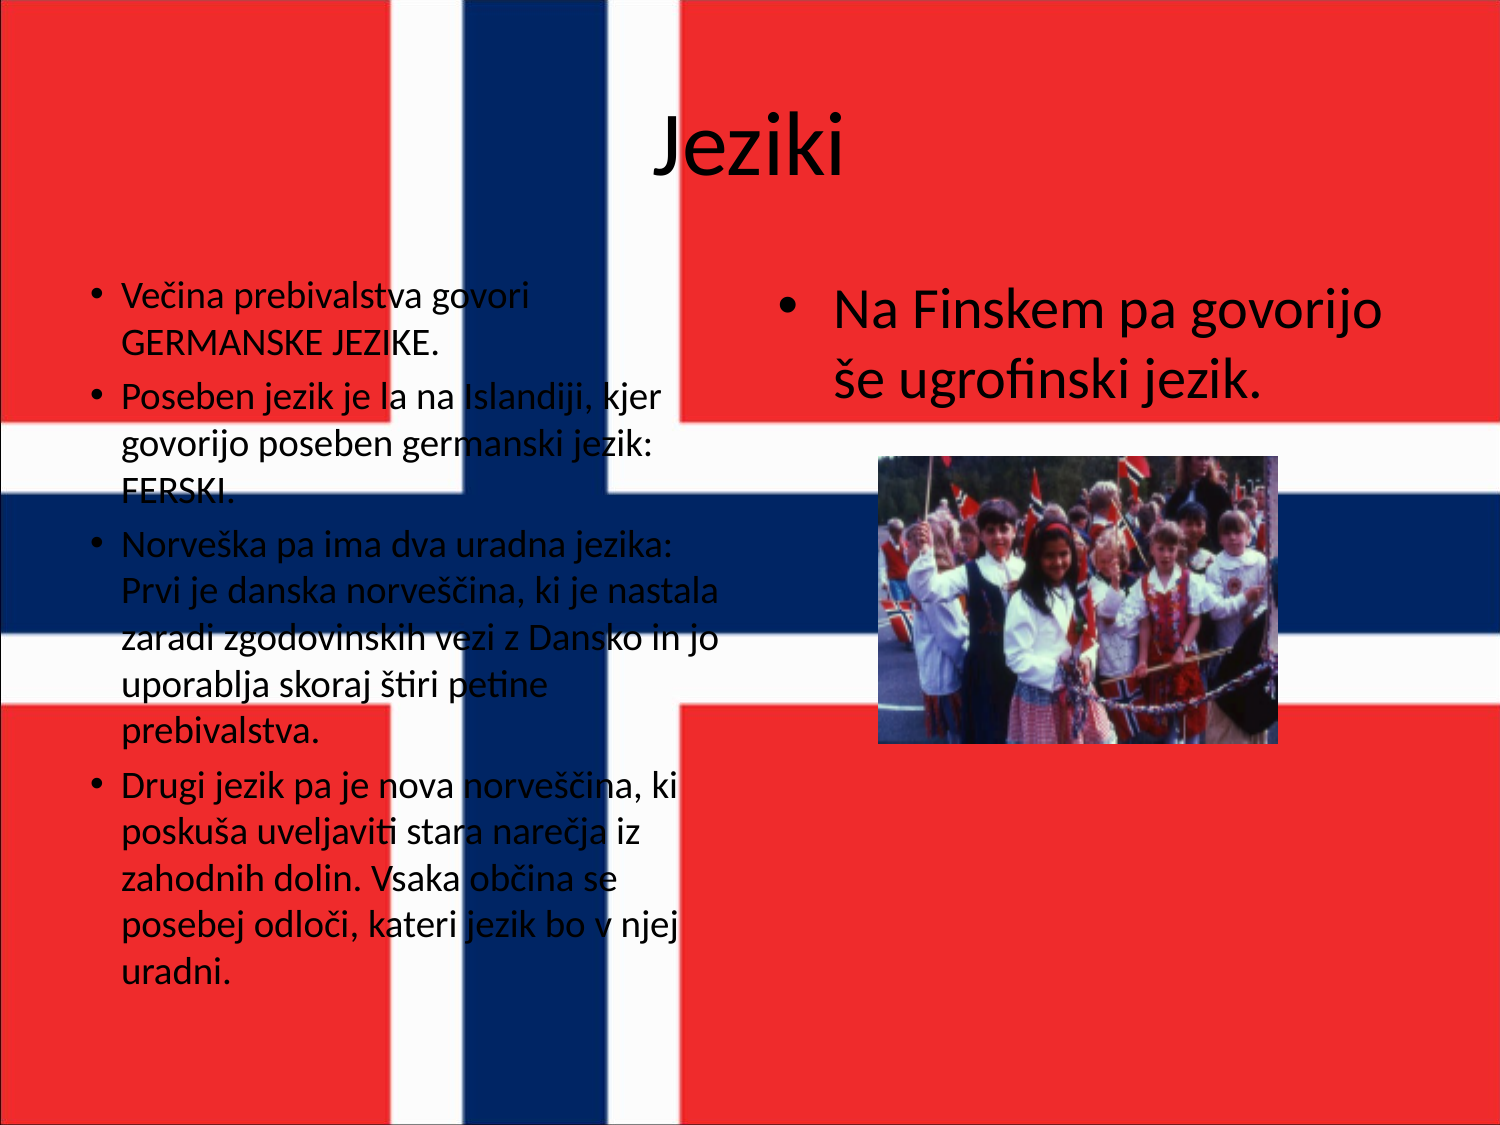

# Jeziki
Večina prebivalstva govori GERMANSKE JEZIKE.
Poseben jezik je la na Islandiji, kjer govorijo poseben germanski jezik: FERSKI.
Norveška pa ima dva uradna jezika: Prvi je danska norveščina, ki je nastala zaradi zgodovinskih vezi z Dansko in jo uporablja skoraj štiri petine prebivalstva.
Drugi jezik pa je nova norveščina, ki poskuša uveljaviti stara narečja iz zahodnih dolin. Vsaka občina se posebej odloči, kateri jezik bo v njej uradni.
Na Finskem pa govorijo še ugrofinski jezik.